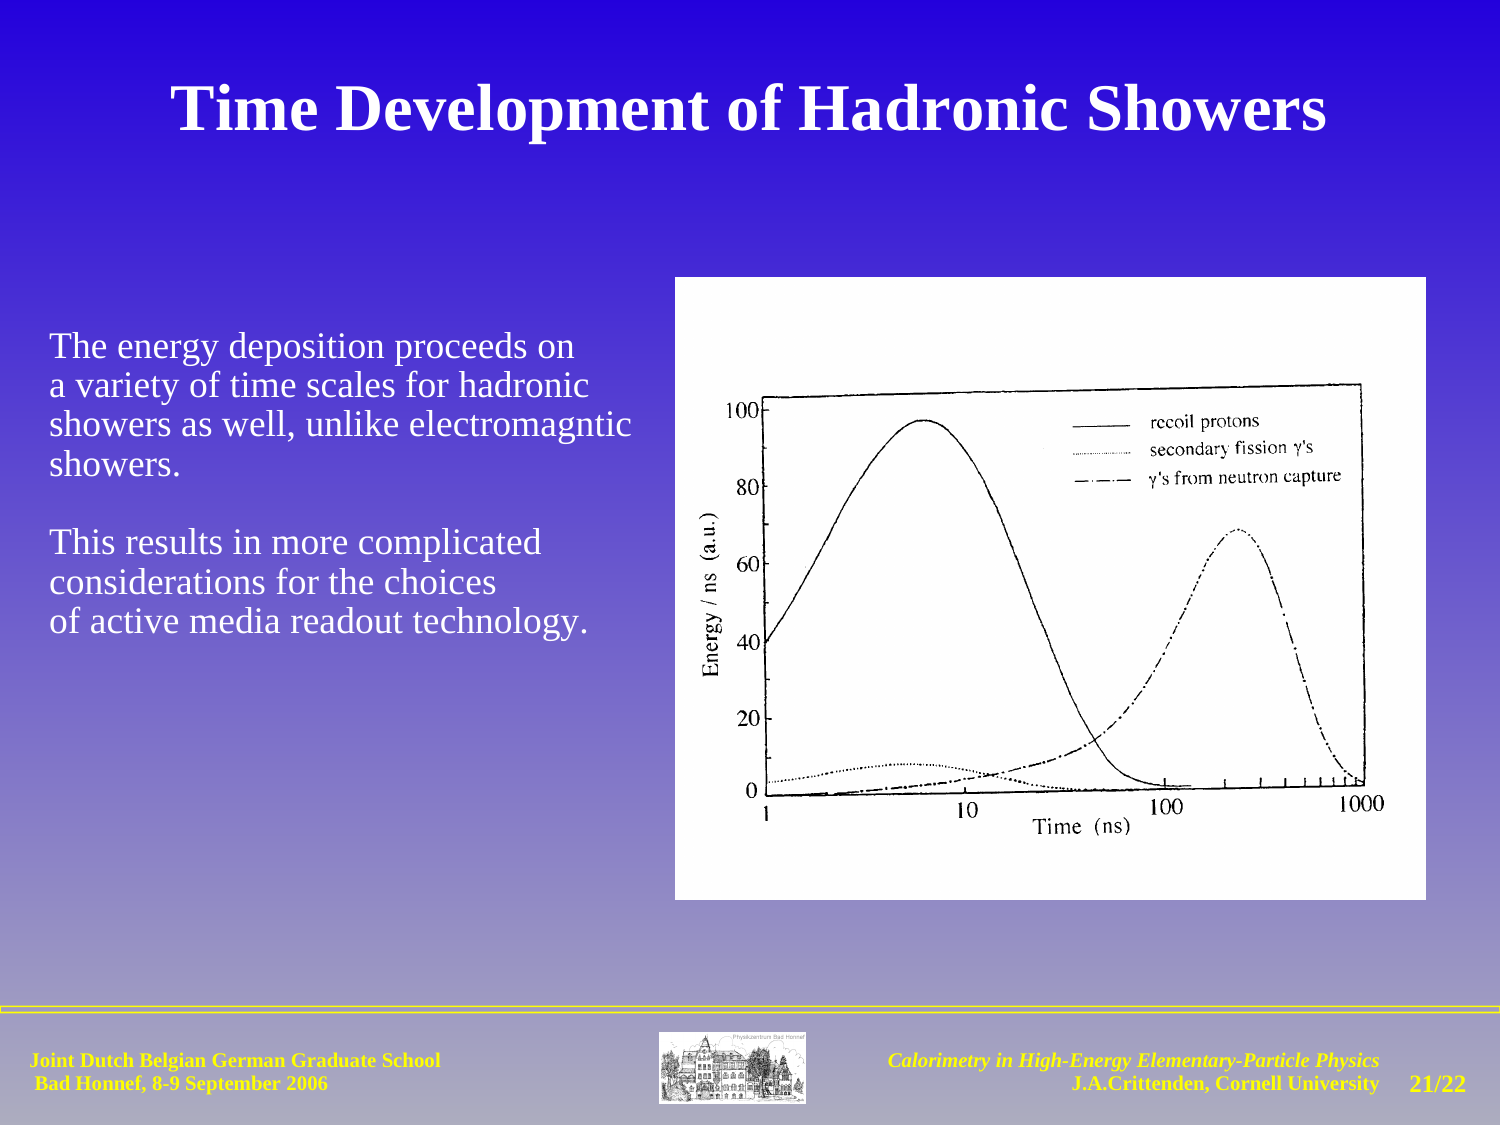

# Time Development of Hadronic Showers
The energy deposition proceeds on
a variety of time scales for hadronic
showers as well, unlike electromagntic
showers.
This results in more complicated
considerations for the choices
of active media readout technology.